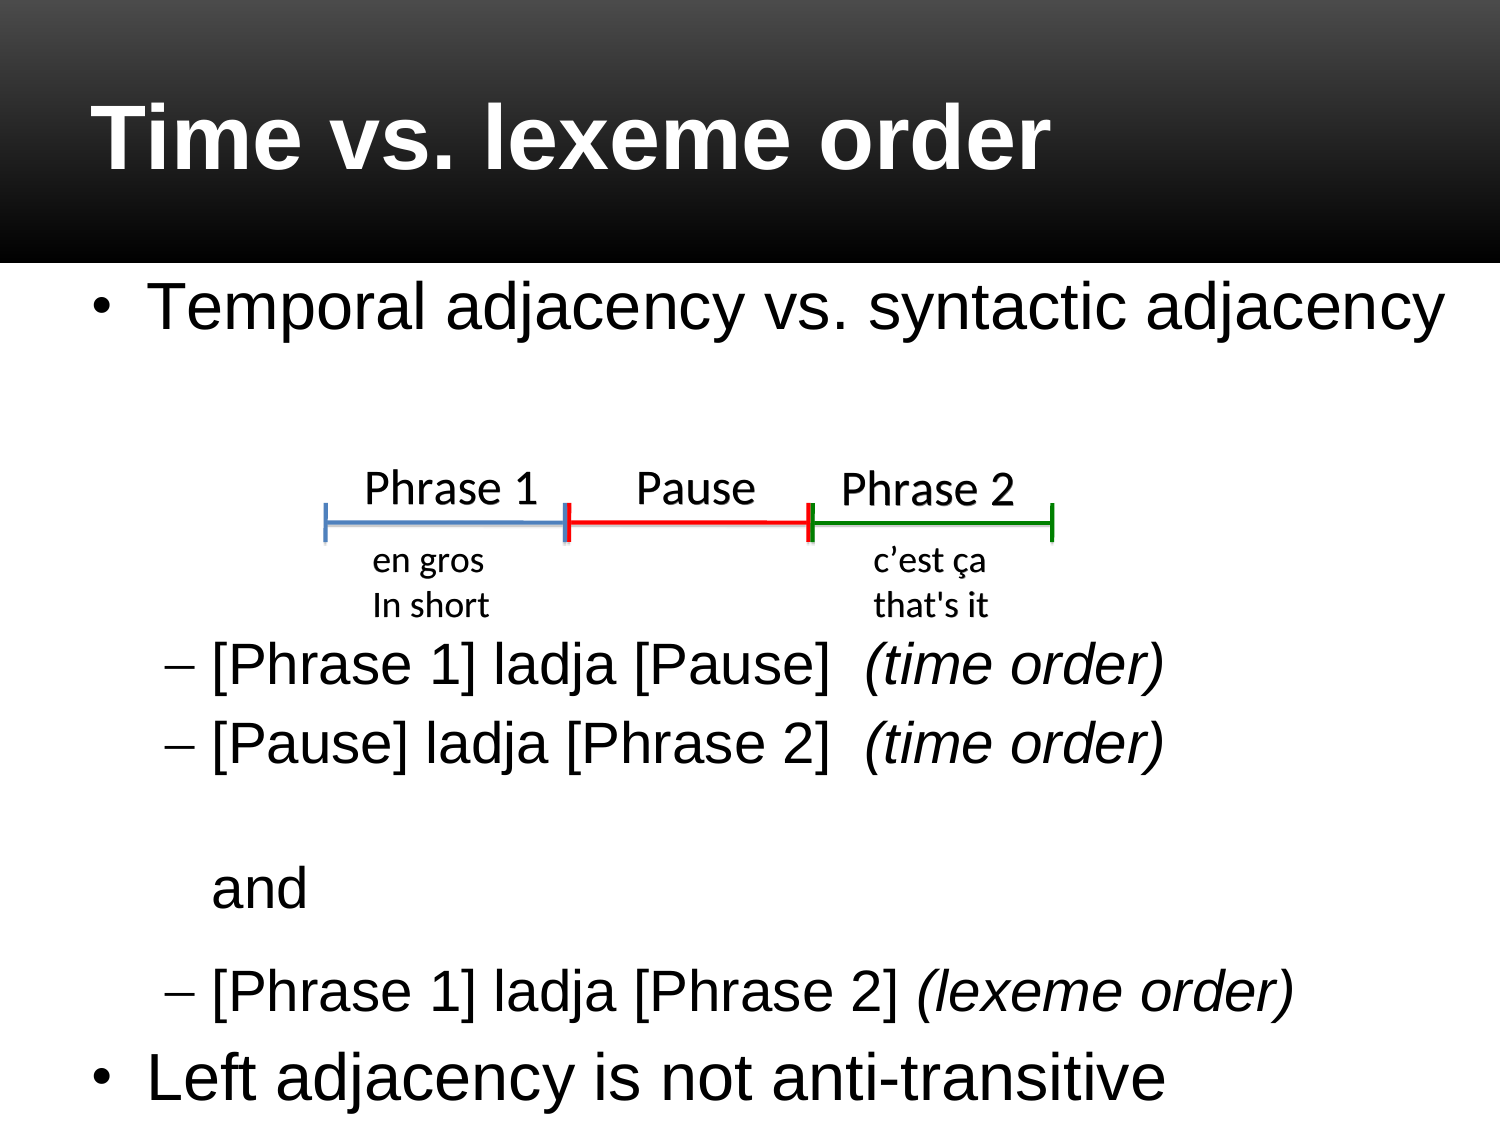

# Time vs. lexeme order
Temporal adjacency vs. syntactic adjacency
[Phrase 1] ladja [Pause] (time order)
[Pause] ladja [Phrase 2] (time order)
and
[Phrase 1] ladja [Phrase 2] (lexeme order)
Left adjacency is not anti-transitive
Phrase 1
Pause
Phrase 2
en gros					 c’est ça
In short					 that's it